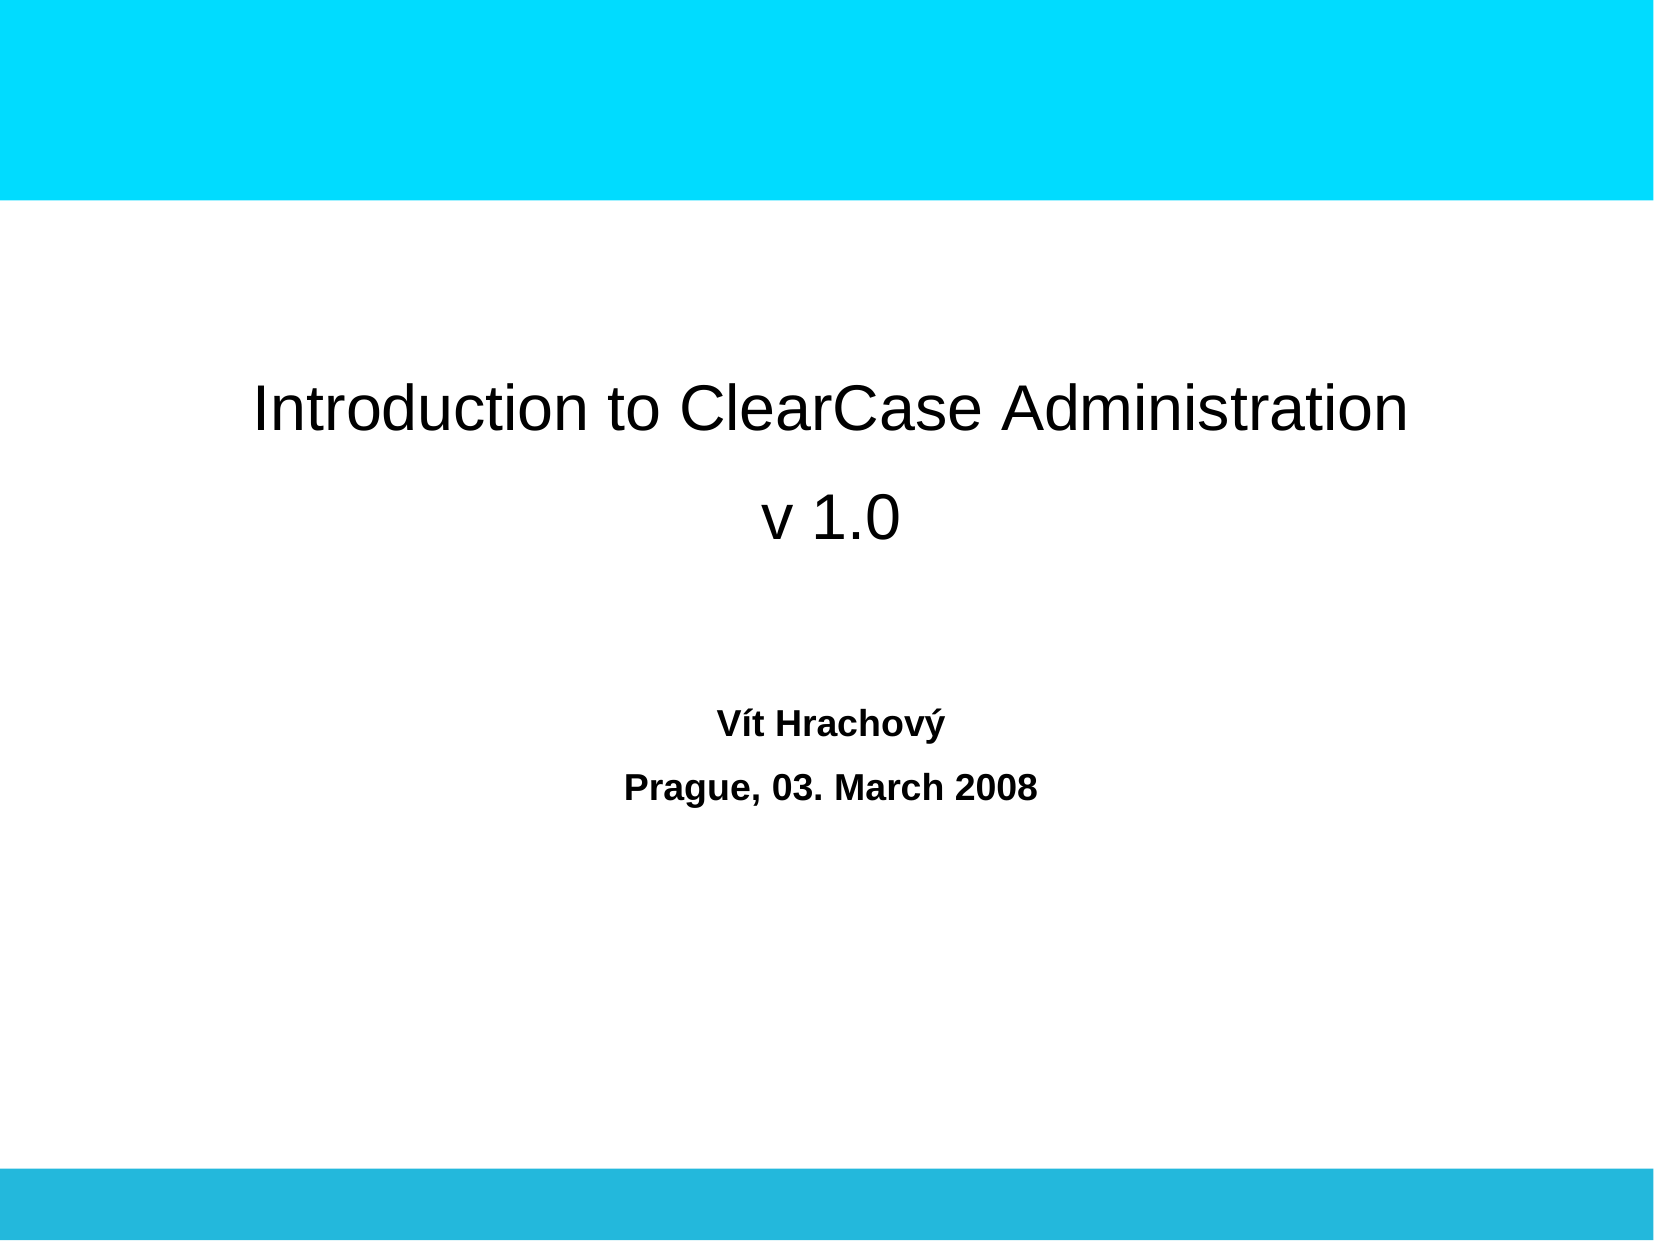

# Introduction to ClearCase Administration
v 1.0
Vít Hrachový
Prague, 03. March 2008